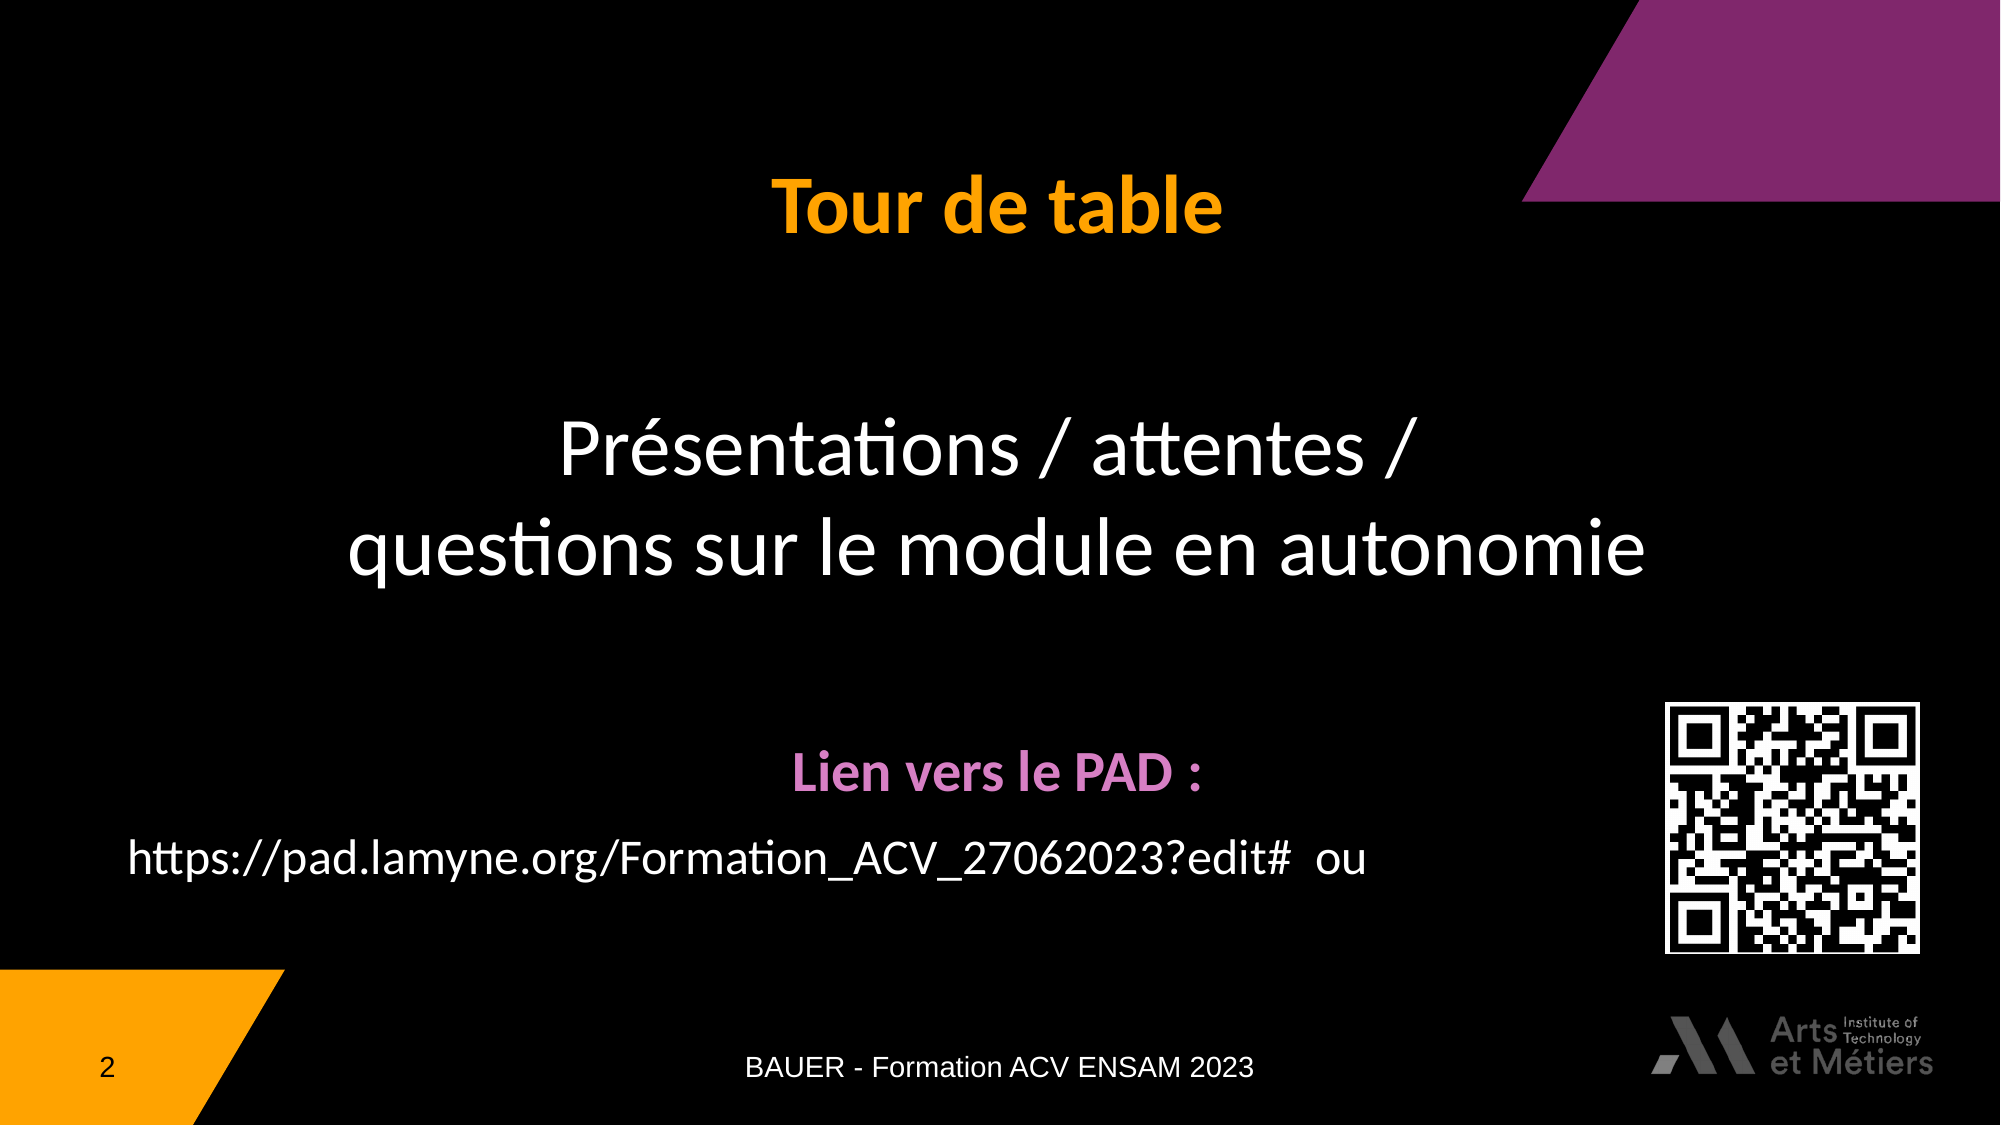

# Tour de table
Présentations / attentes /
questions sur le module en autonomie
Lien vers le PAD :
https://pad.lamyne.org/Formation_ACV_27062023?edit# ou